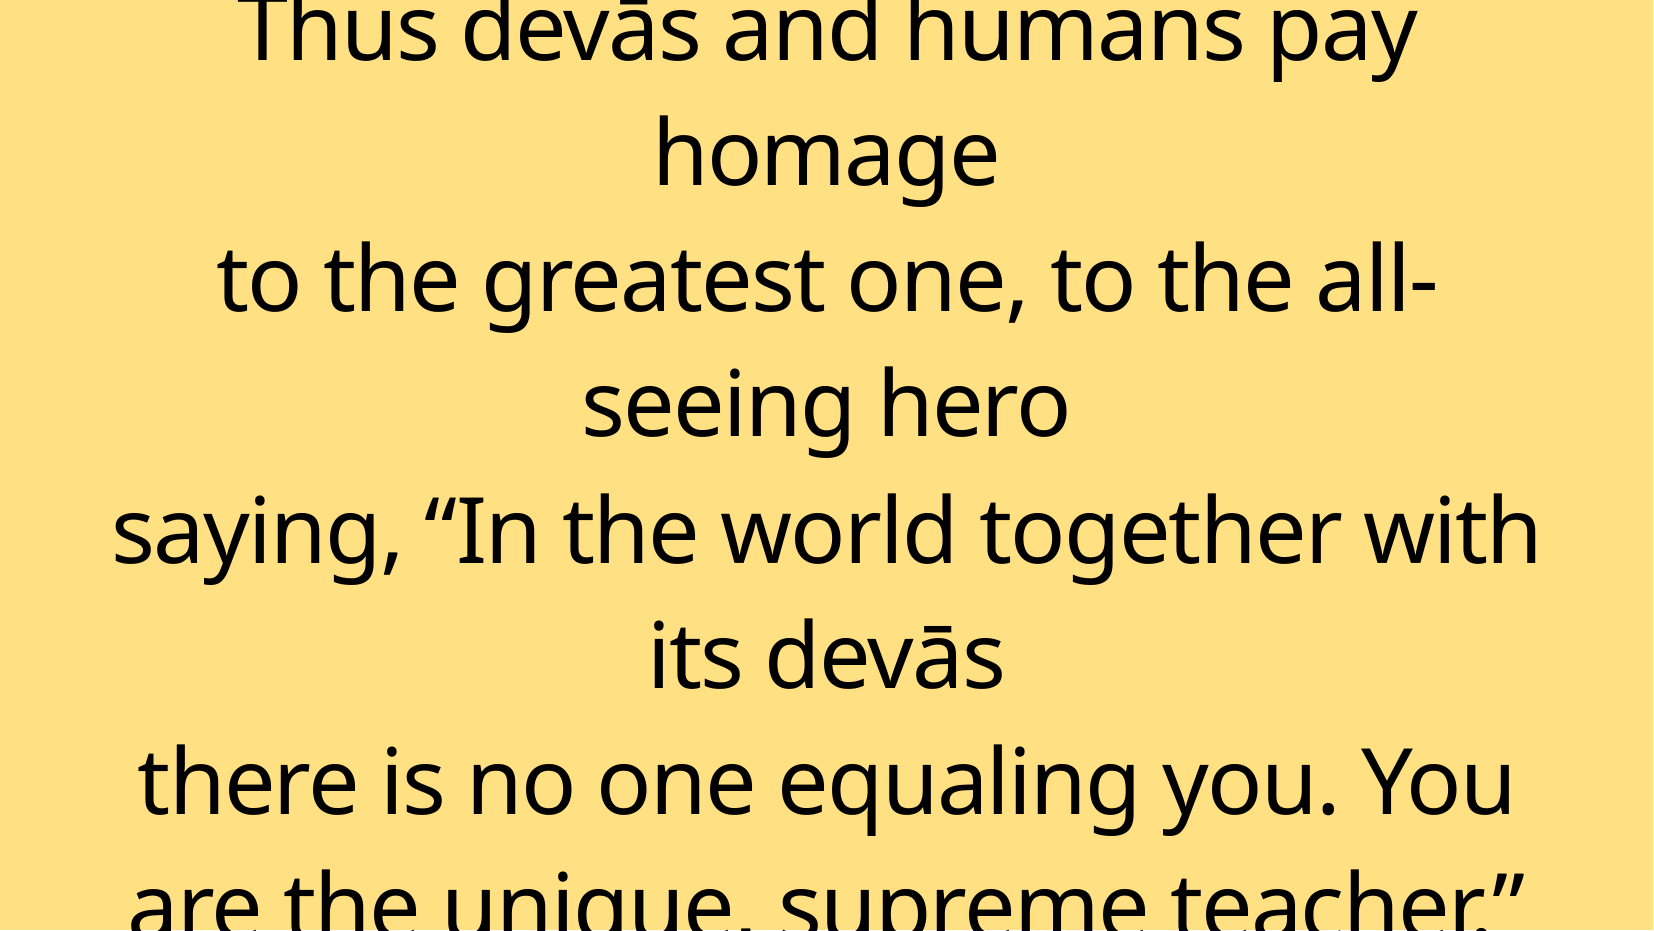

# Thus devās and humans pay homage
to the greatest one, to the all-seeing hero
saying, “In the world together with its devās
there is no one equaling you. You are the unique, supreme teacher.”